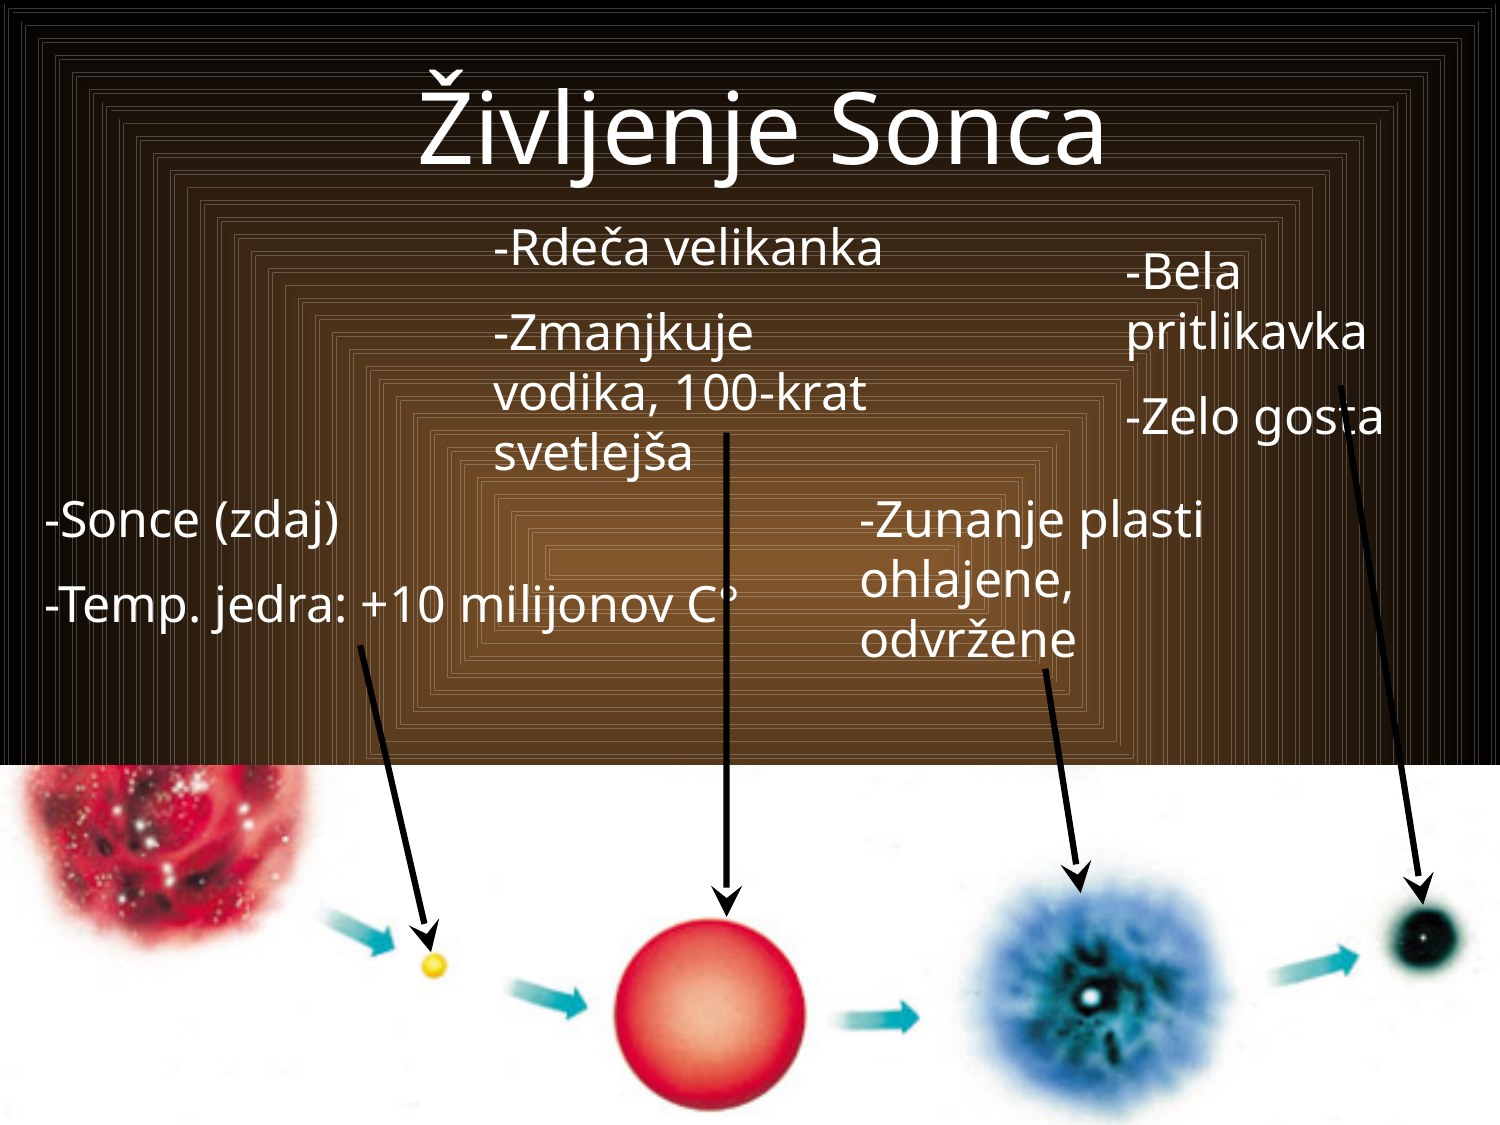

# Življenje Sonca
-Rdeča velikanka
-Zmanjkuje vodika, 100-krat svetlejša
-Bela pritlikavka
-Zelo gosta
-Sonce (zdaj)
-Temp. jedra: +10 milijonov C°
-Zunanje plasti ohlajene, odvržene